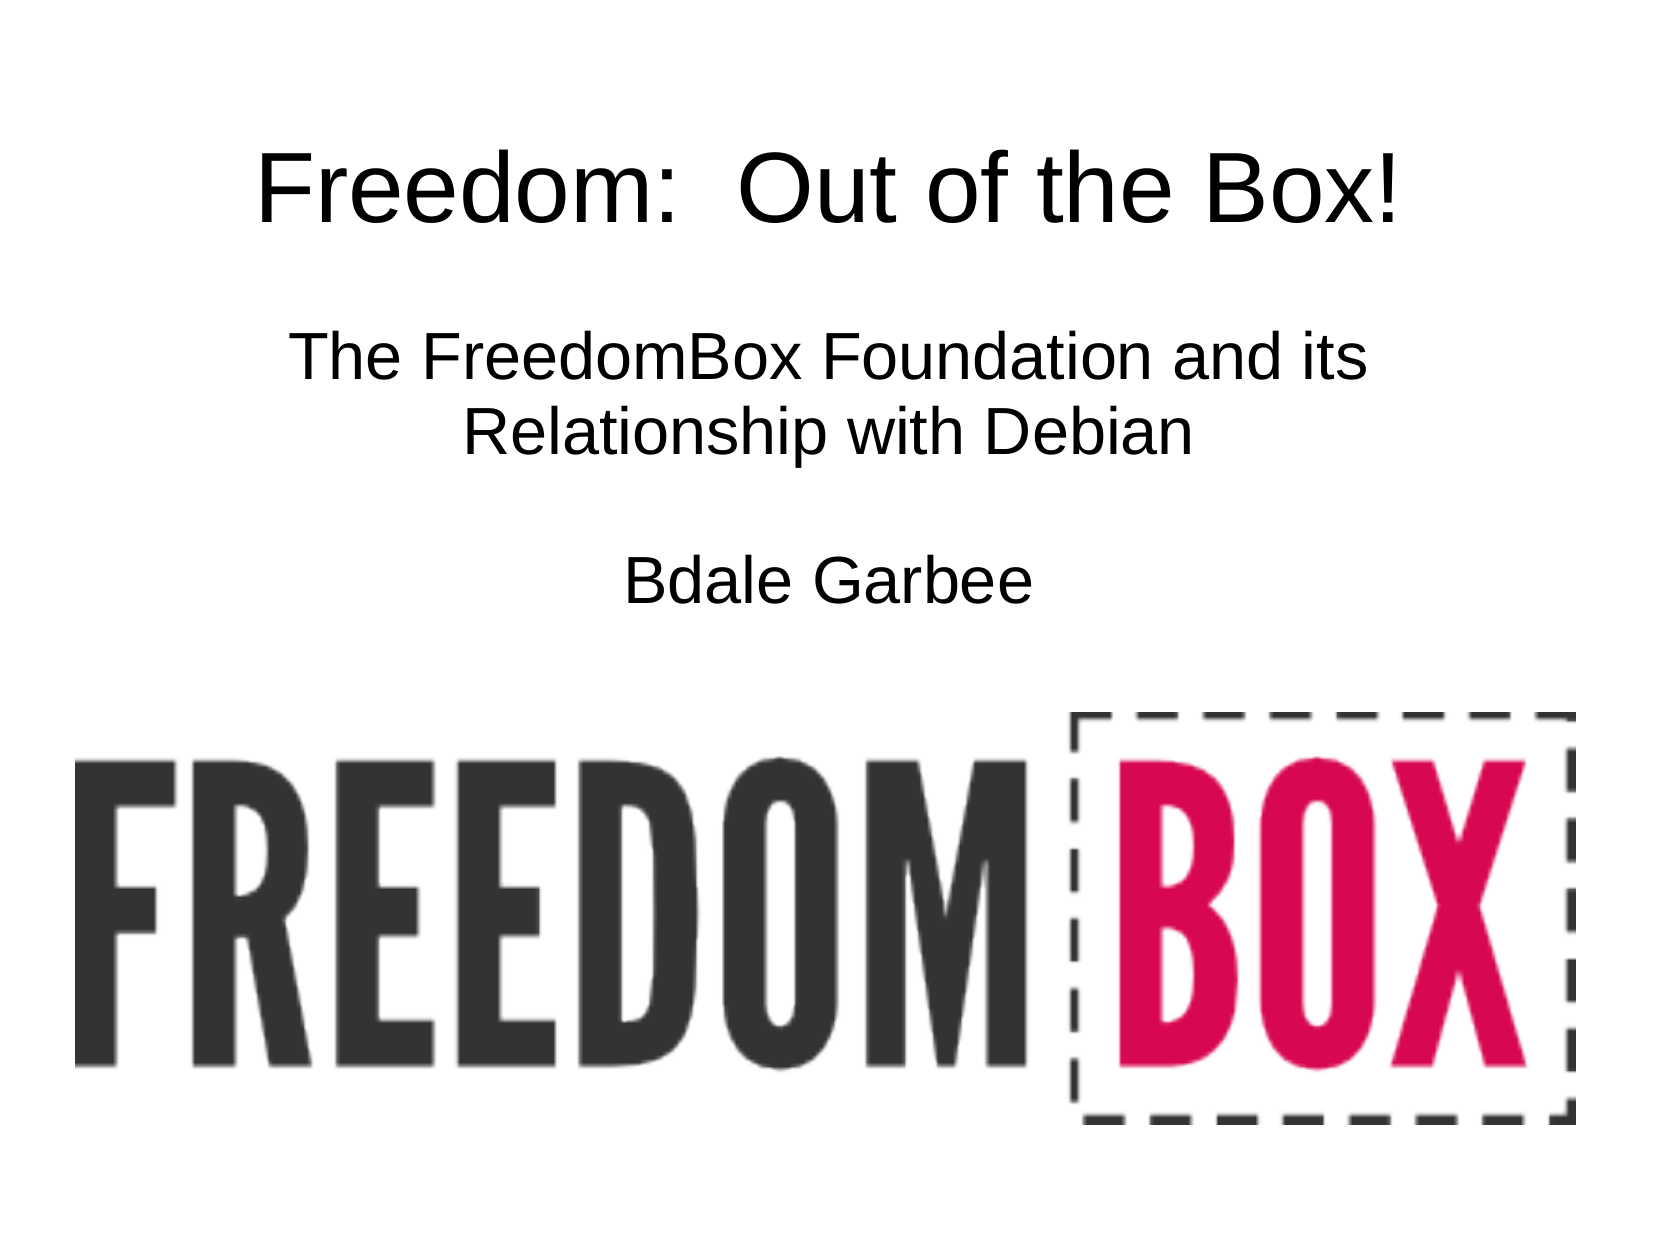

# Freedom: Out of the Box!
The FreedomBox Foundation and its Relationship with Debian
Bdale Garbee